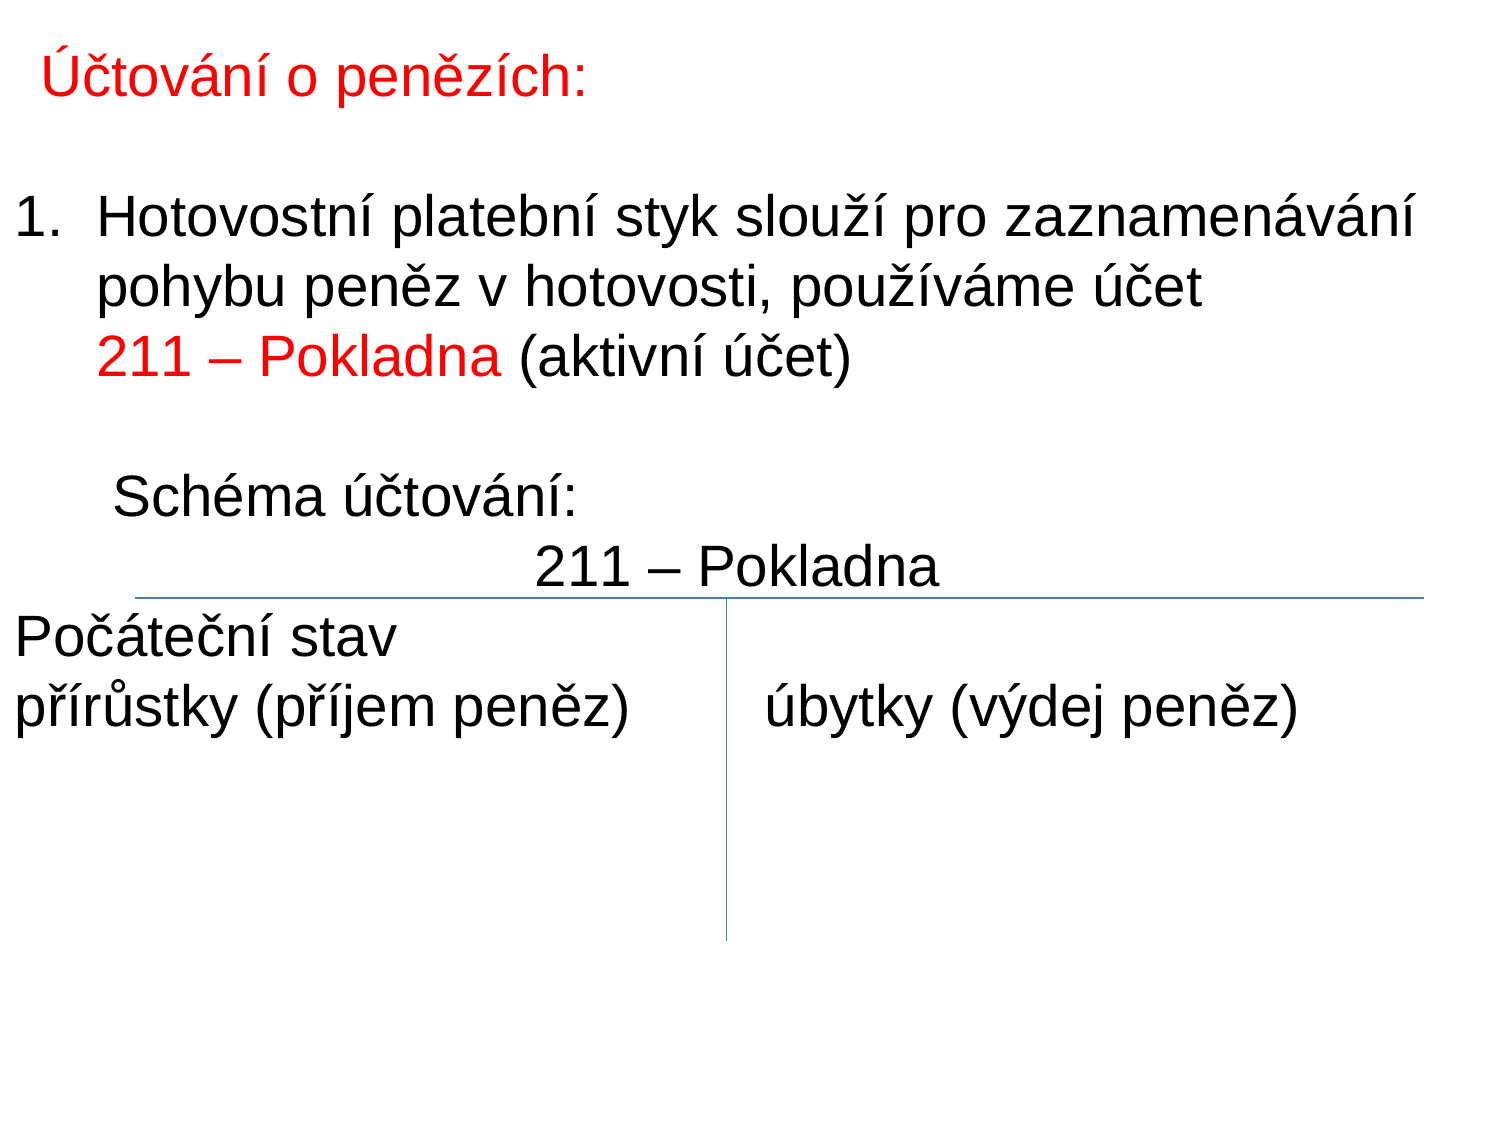

Účtování o penězích:
 Hotovostní platební styk slouží pro zaznamenávání
 pohybu peněz v hotovosti, používáme účet
 211 – Pokladna (aktivní účet)
 Schéma účtování:
 211 – Pokladna
Počáteční stav
přírůstky (příjem peněz)	úbytky (výdej peněz)